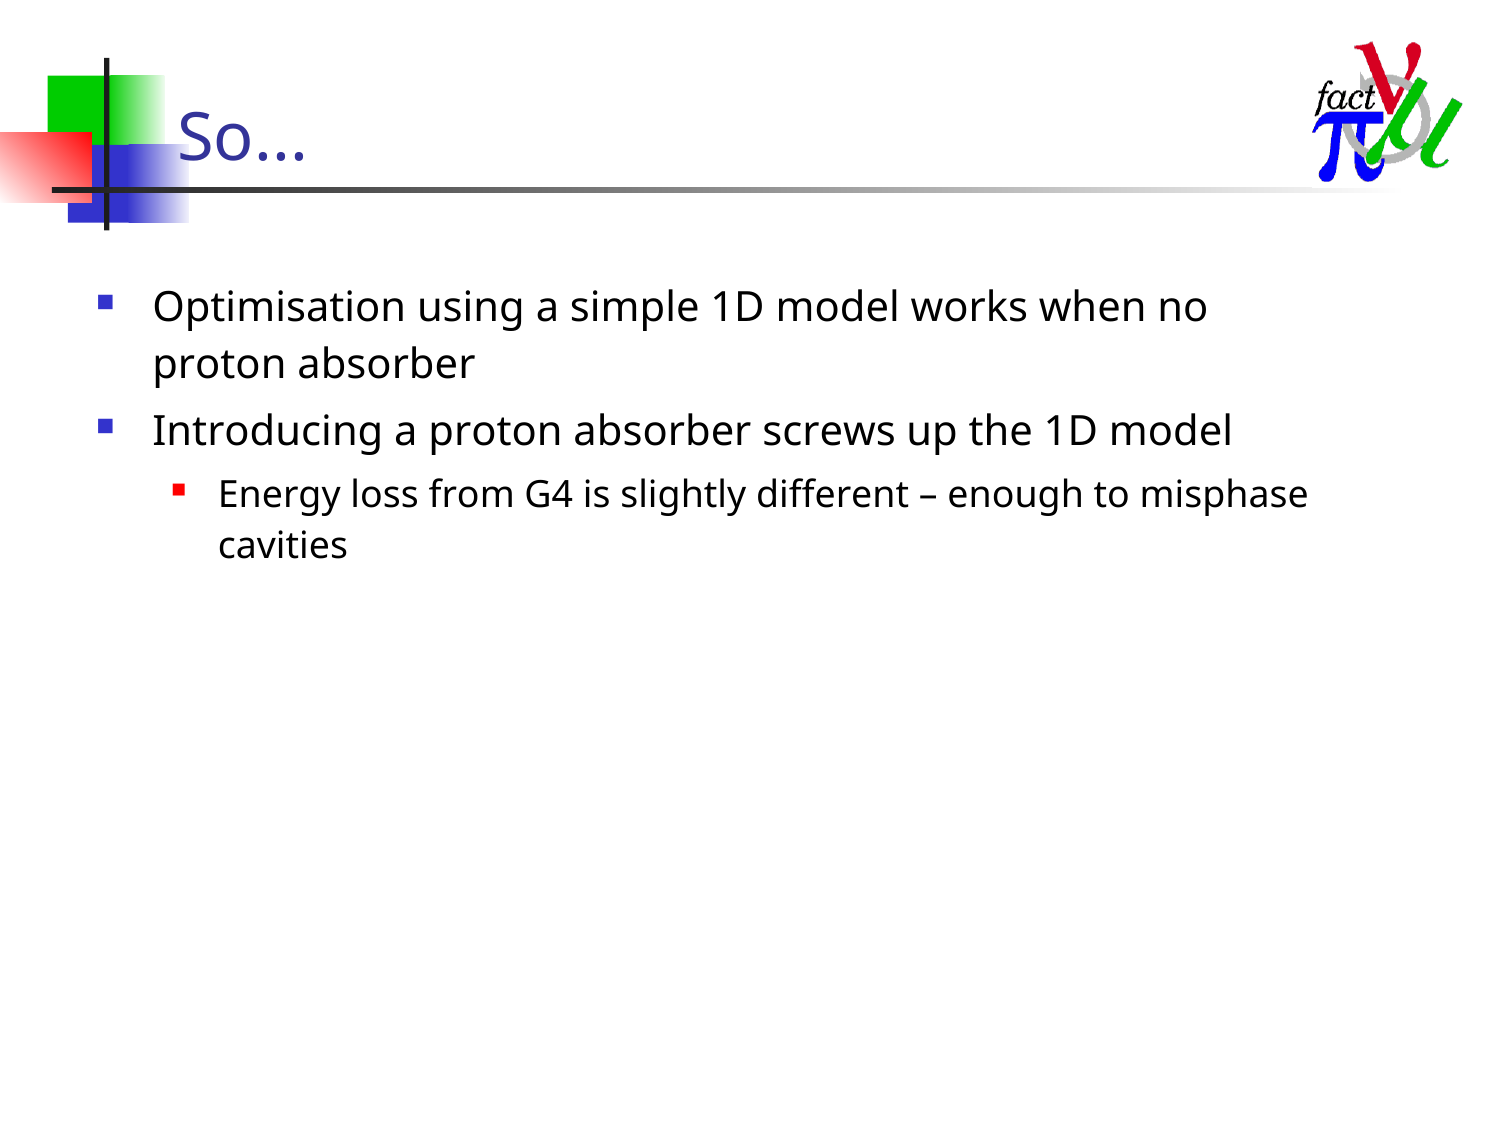

# So...
Optimisation using a simple 1D model works when no proton absorber
Introducing a proton absorber screws up the 1D model
Energy loss from G4 is slightly different – enough to misphase cavities